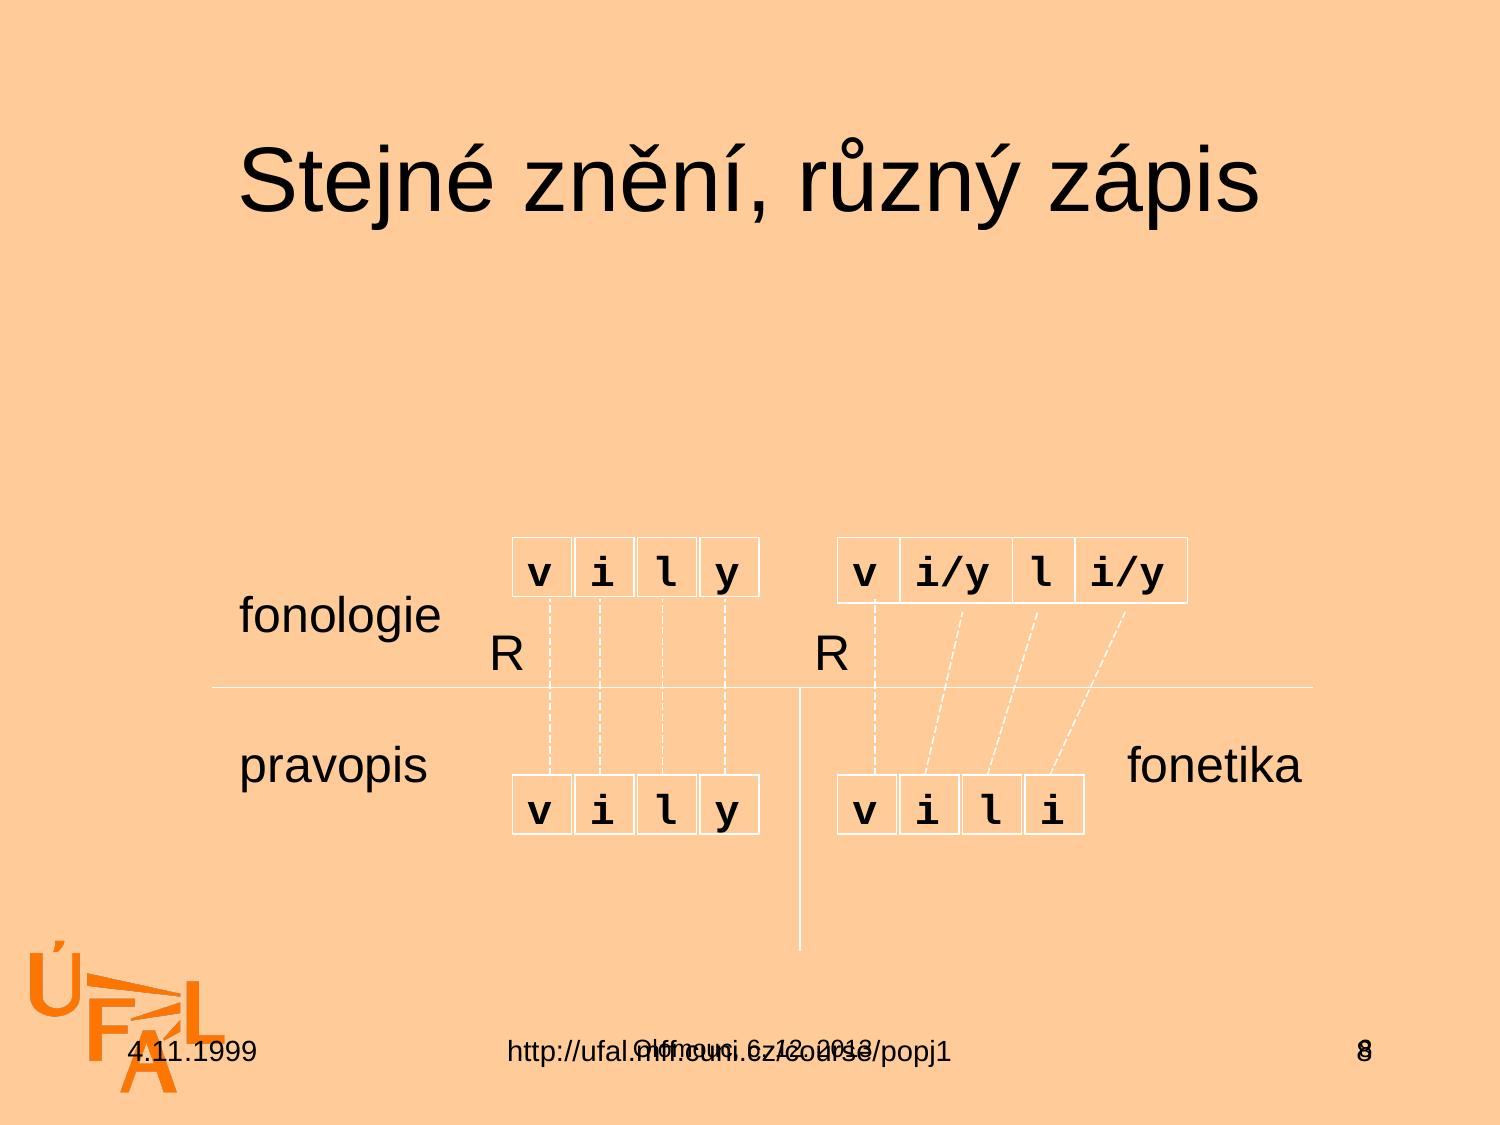

# Stejné znění, různý zápis
v
i
l
y
v
i/y
l
i/y
fonologie
R
R
pravopis
fonetika
v
i
l
y
v
i
l
i
4.11.1999
http://ufal.mff.cuni.cz/course/popj1
Olomouc, 6. 12. 2013
8